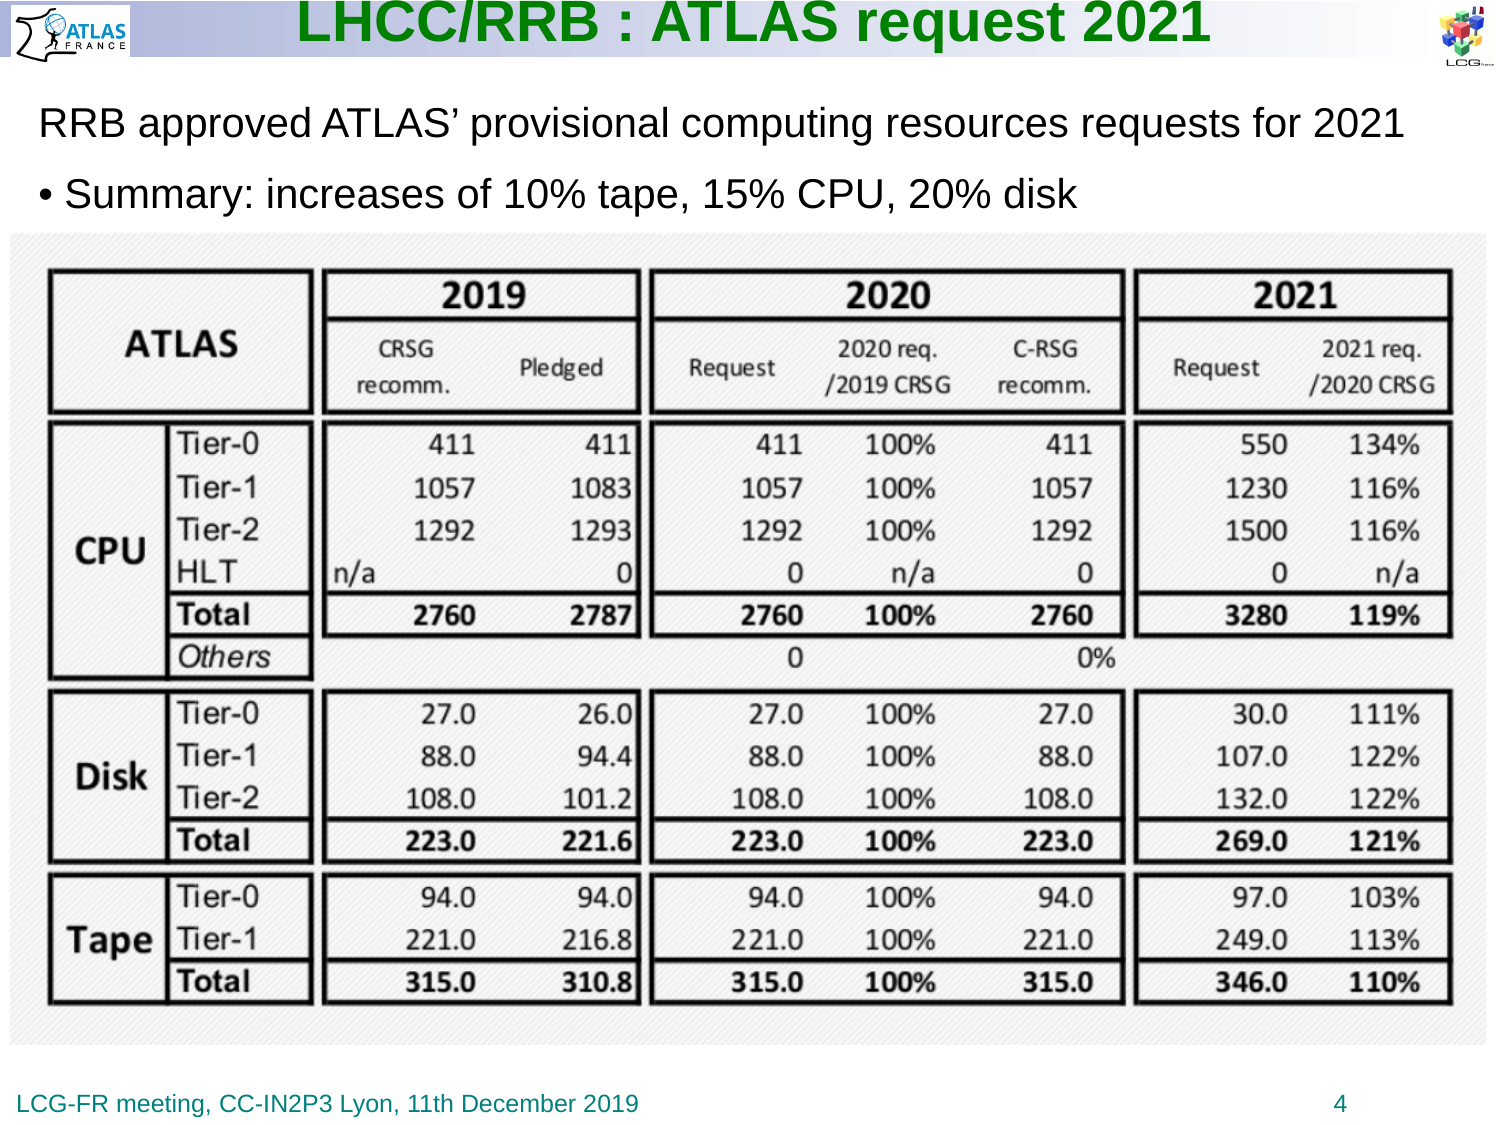

LHCC/RRB : ATLAS request 2021
RRB approved ATLAS’ provisional computing resources requests for 2021
• Summary: increases of 10% tape, 15% CPU, 20% disk